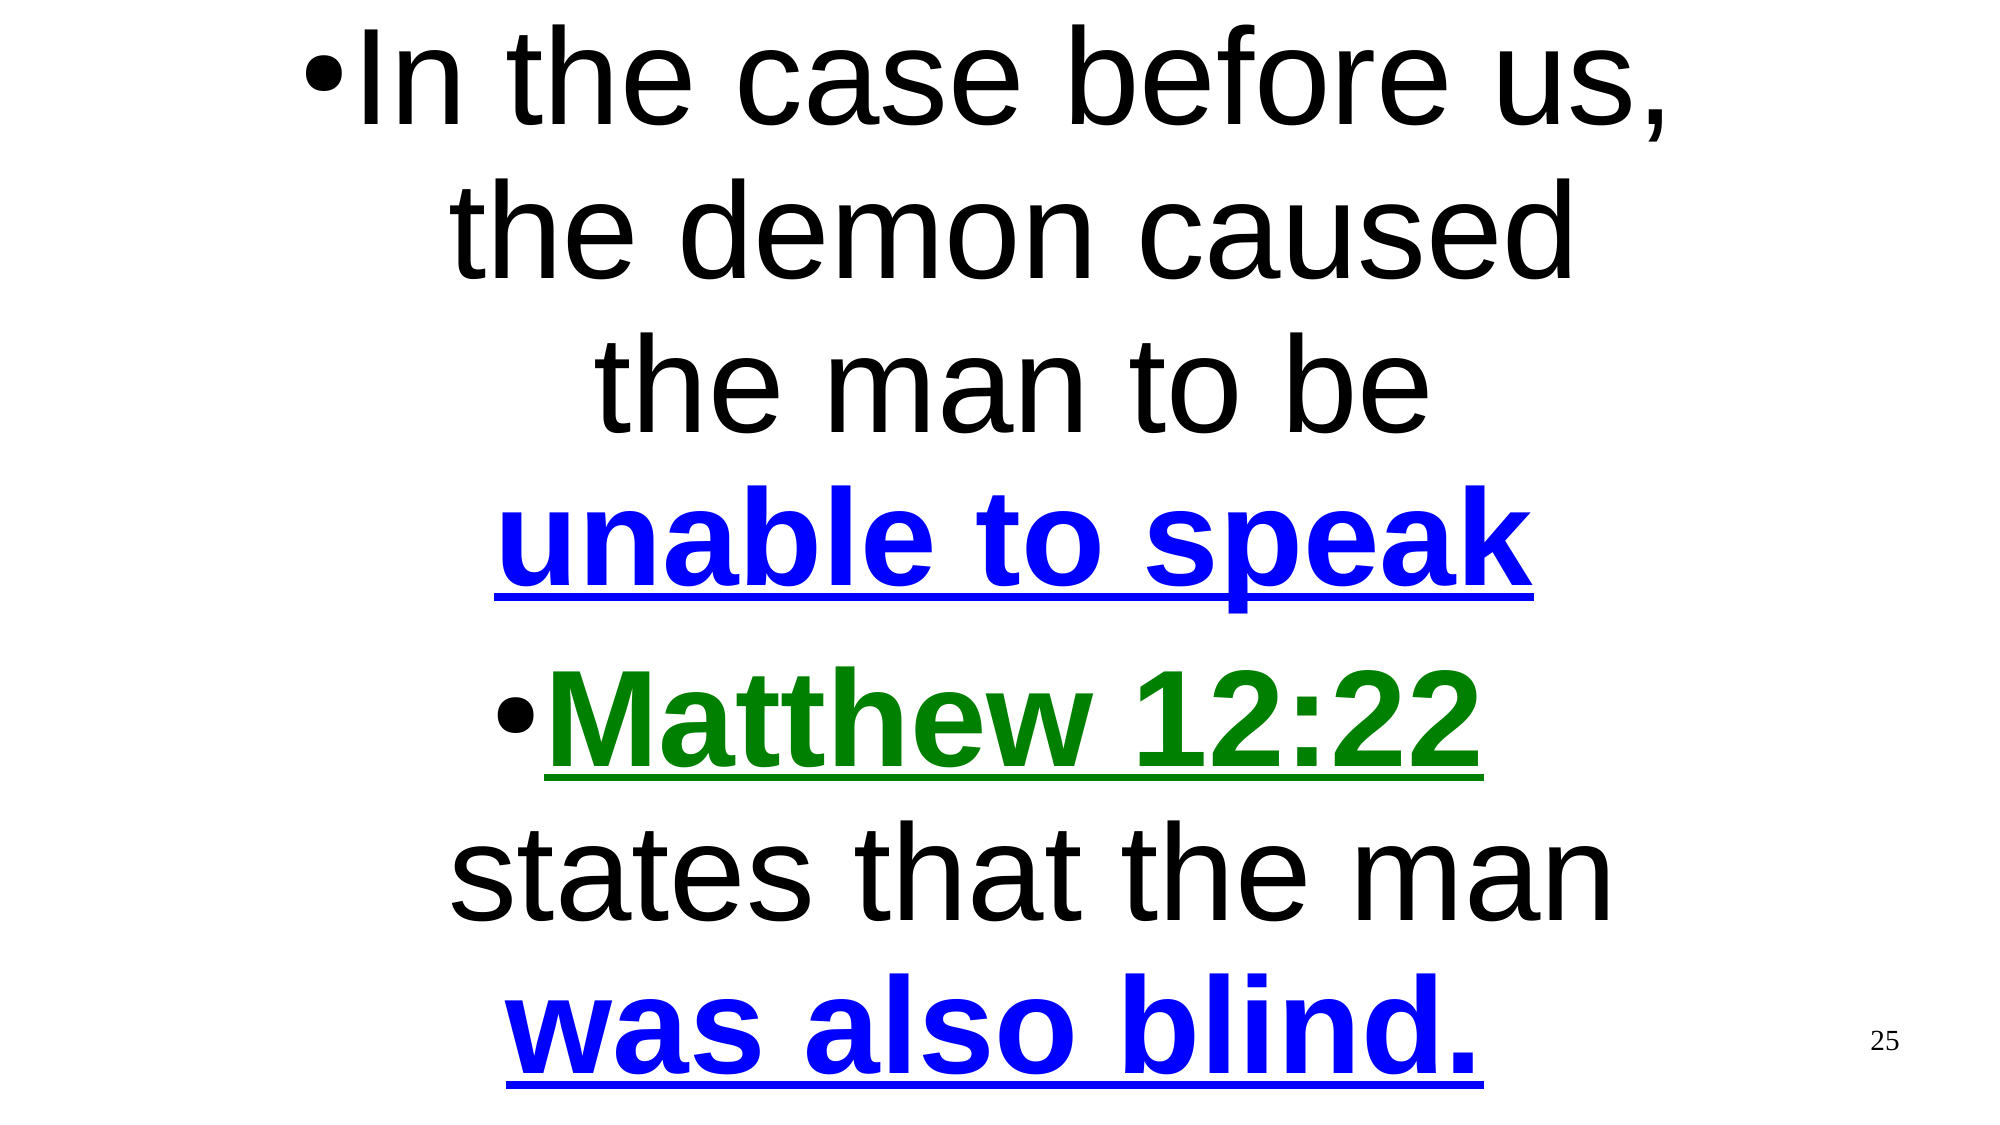

# In the case before us, the demon caused the man to be unable to speak
Matthew 12:22 
states that the man
was also blind.
25